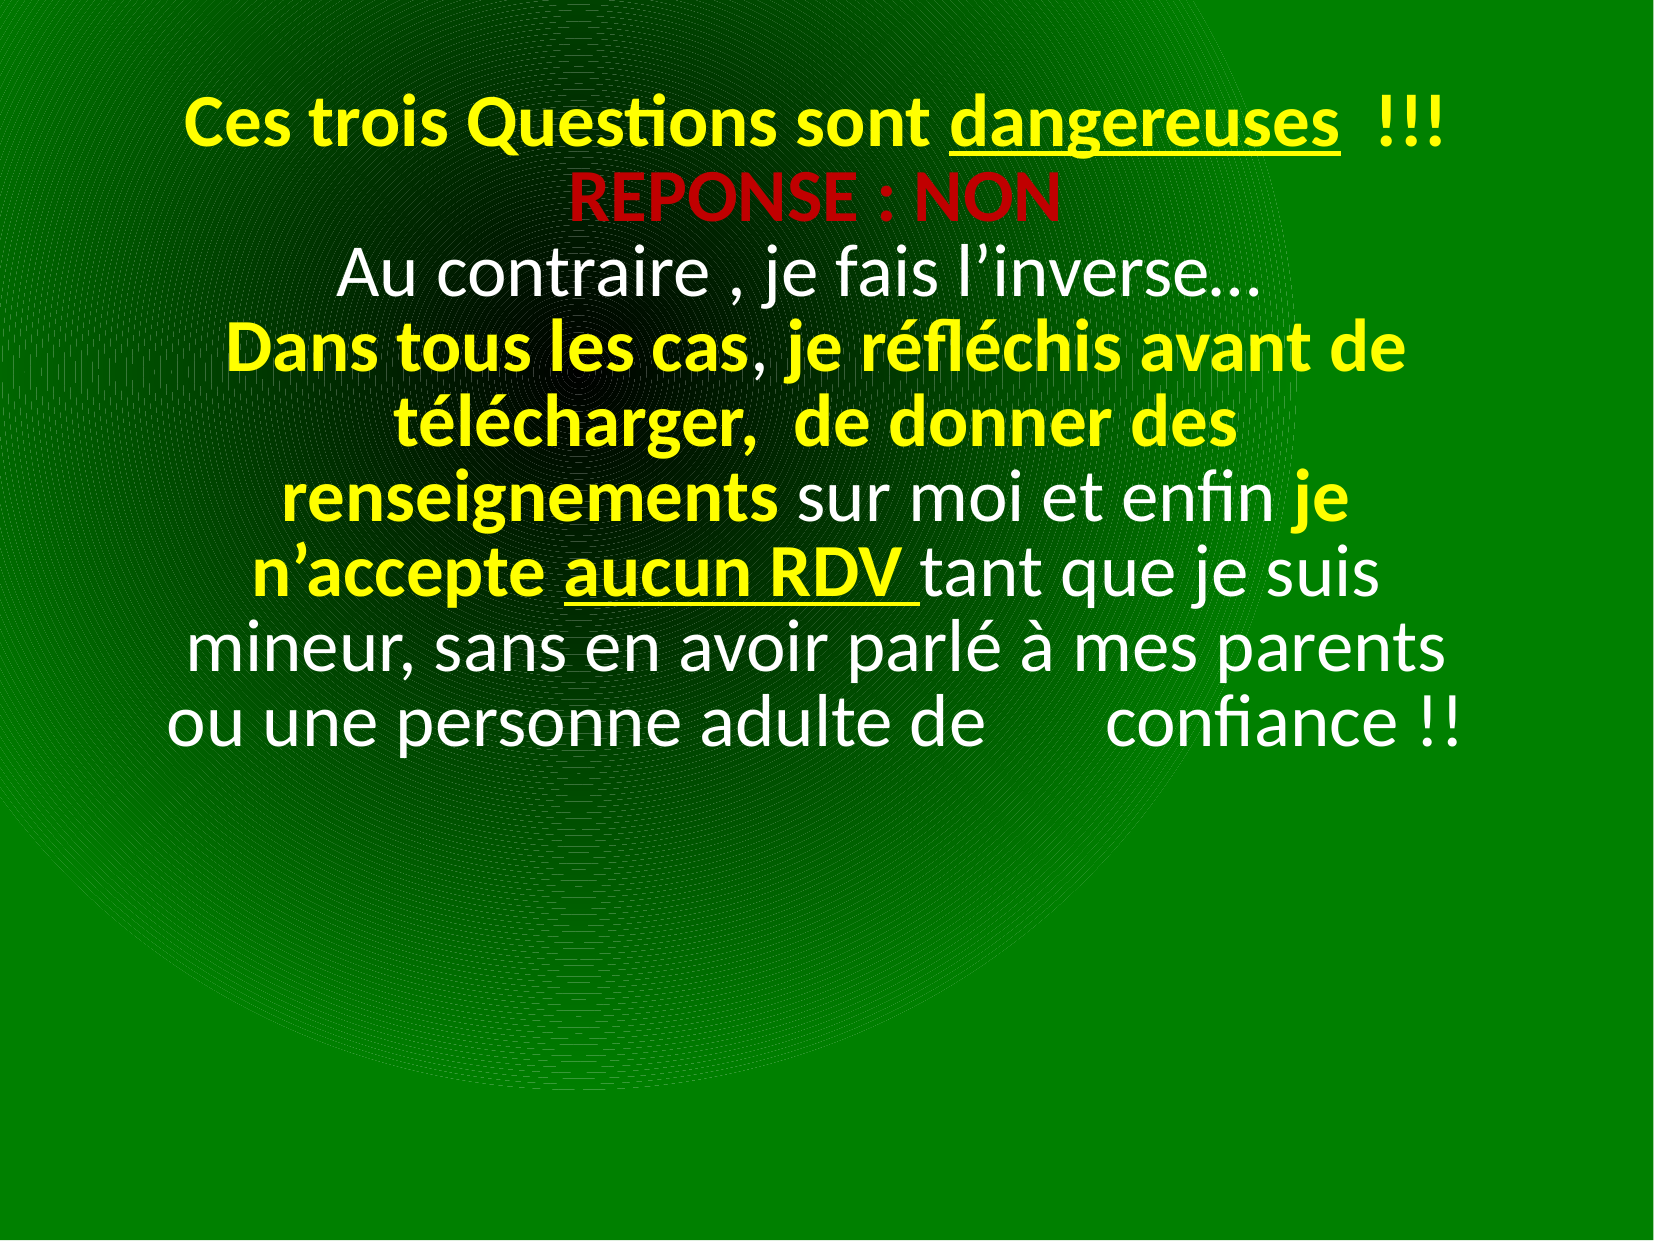

Ces trois Questions sont dangereuses !!!
REPONSE : NON
Au contraire , je fais l’inverse…
Dans tous les cas, je réfléchis avant de télécharger, de donner des renseignements sur moi et enfin je n’accepte aucun RDV tant que je suis mineur, sans en avoir parlé à mes parents ou une personne adulte de confiance !!